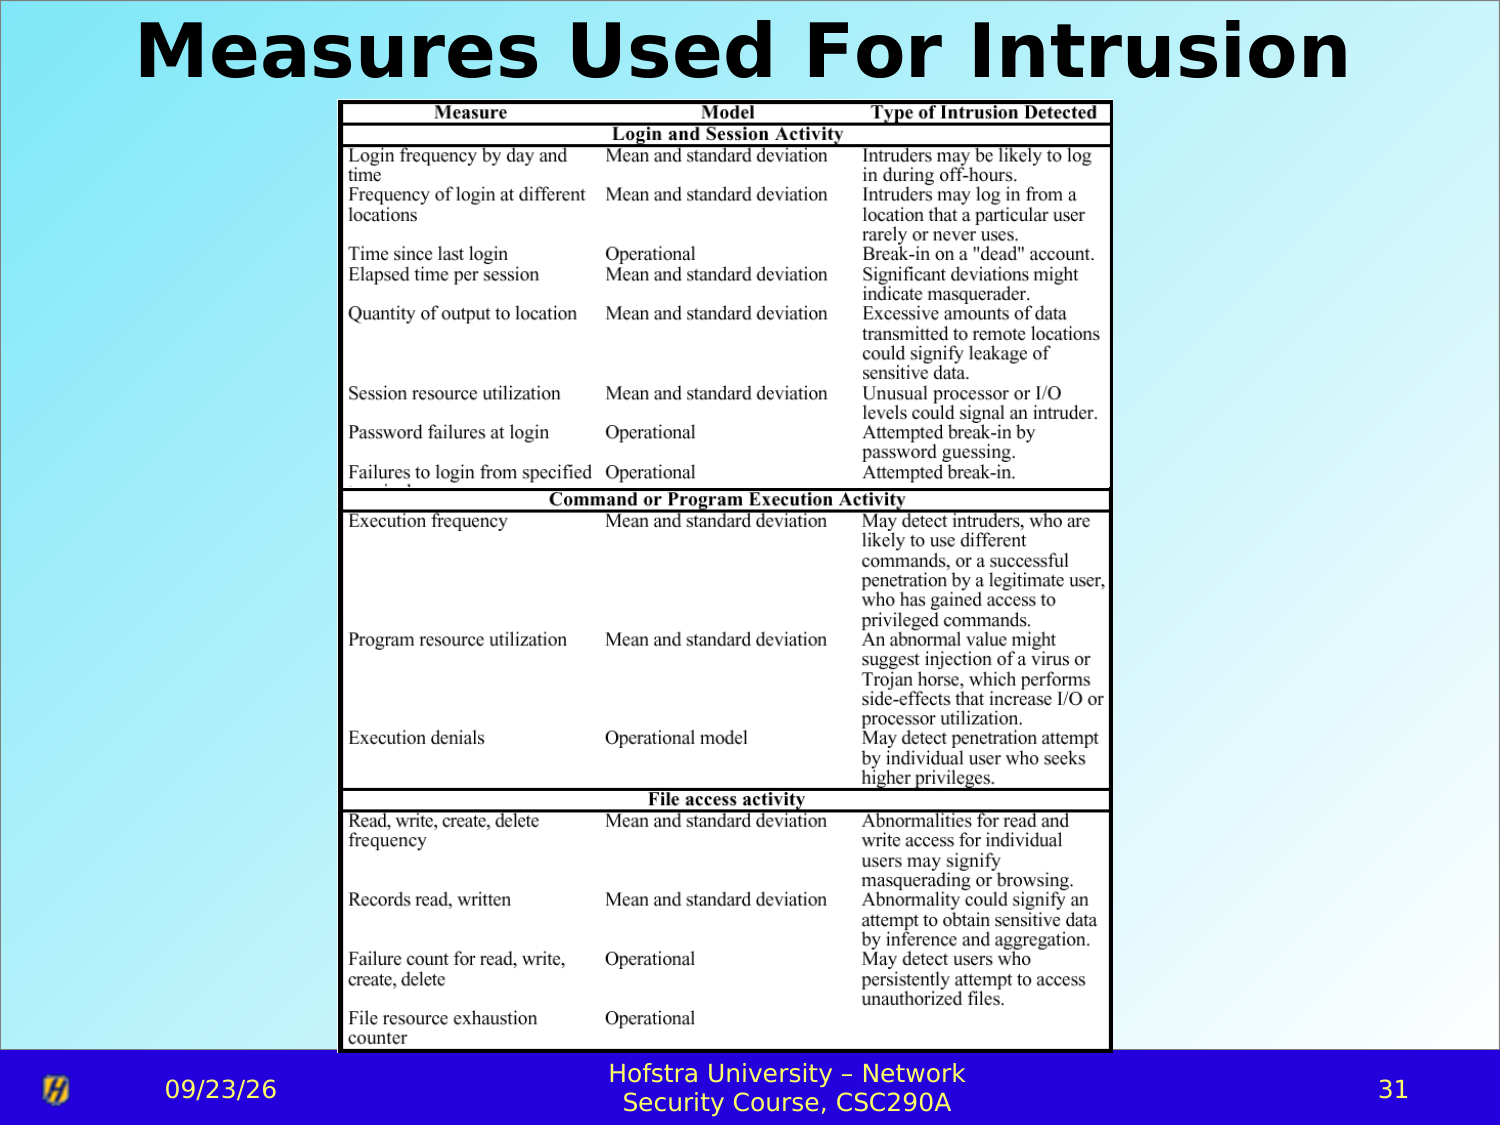

# Measures Used For Intrusion Detection
31